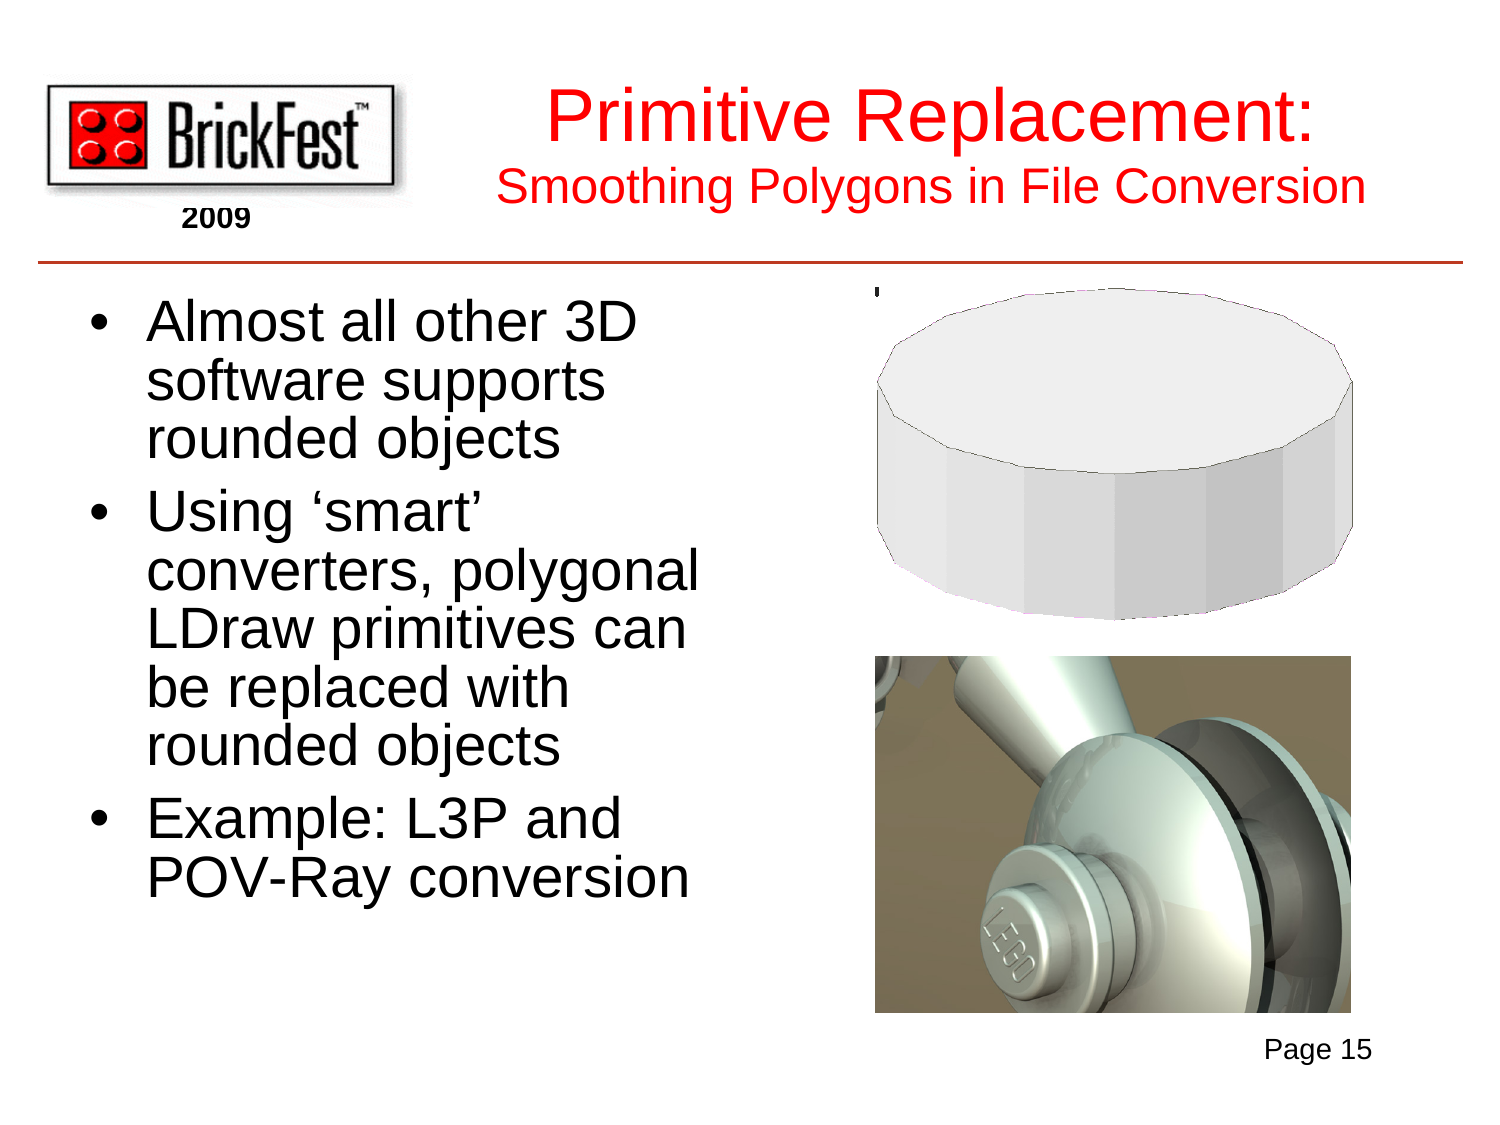

# Primitive Replacement: Smoothing Polygons in File Conversion
Almost all other 3D software supports rounded objects
Using ‘smart’ converters, polygonal LDraw primitives can be replaced with rounded objects
Example: L3P and POV-Ray conversion
15